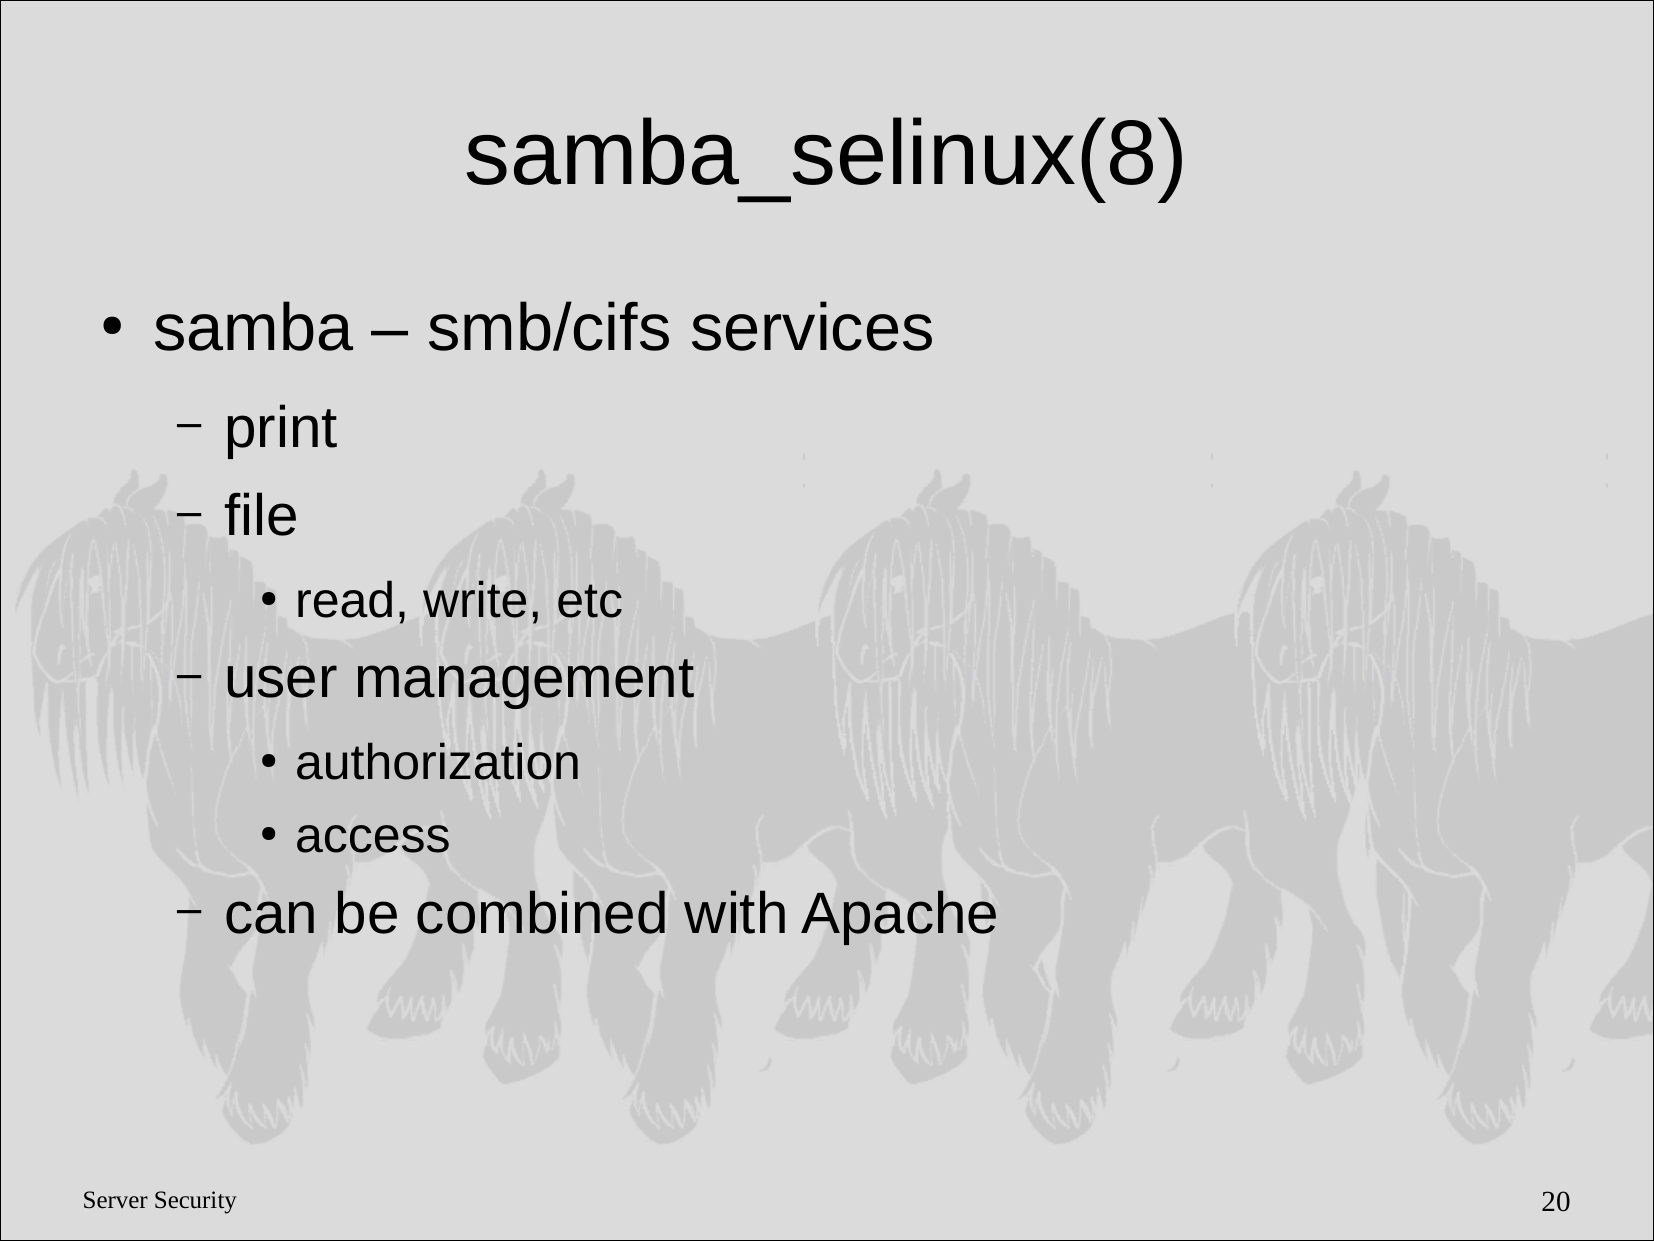

# samba_selinux(8)
samba – smb/cifs services
print
file
read, write, etc
user management
authorization
access
can be combined with Apache